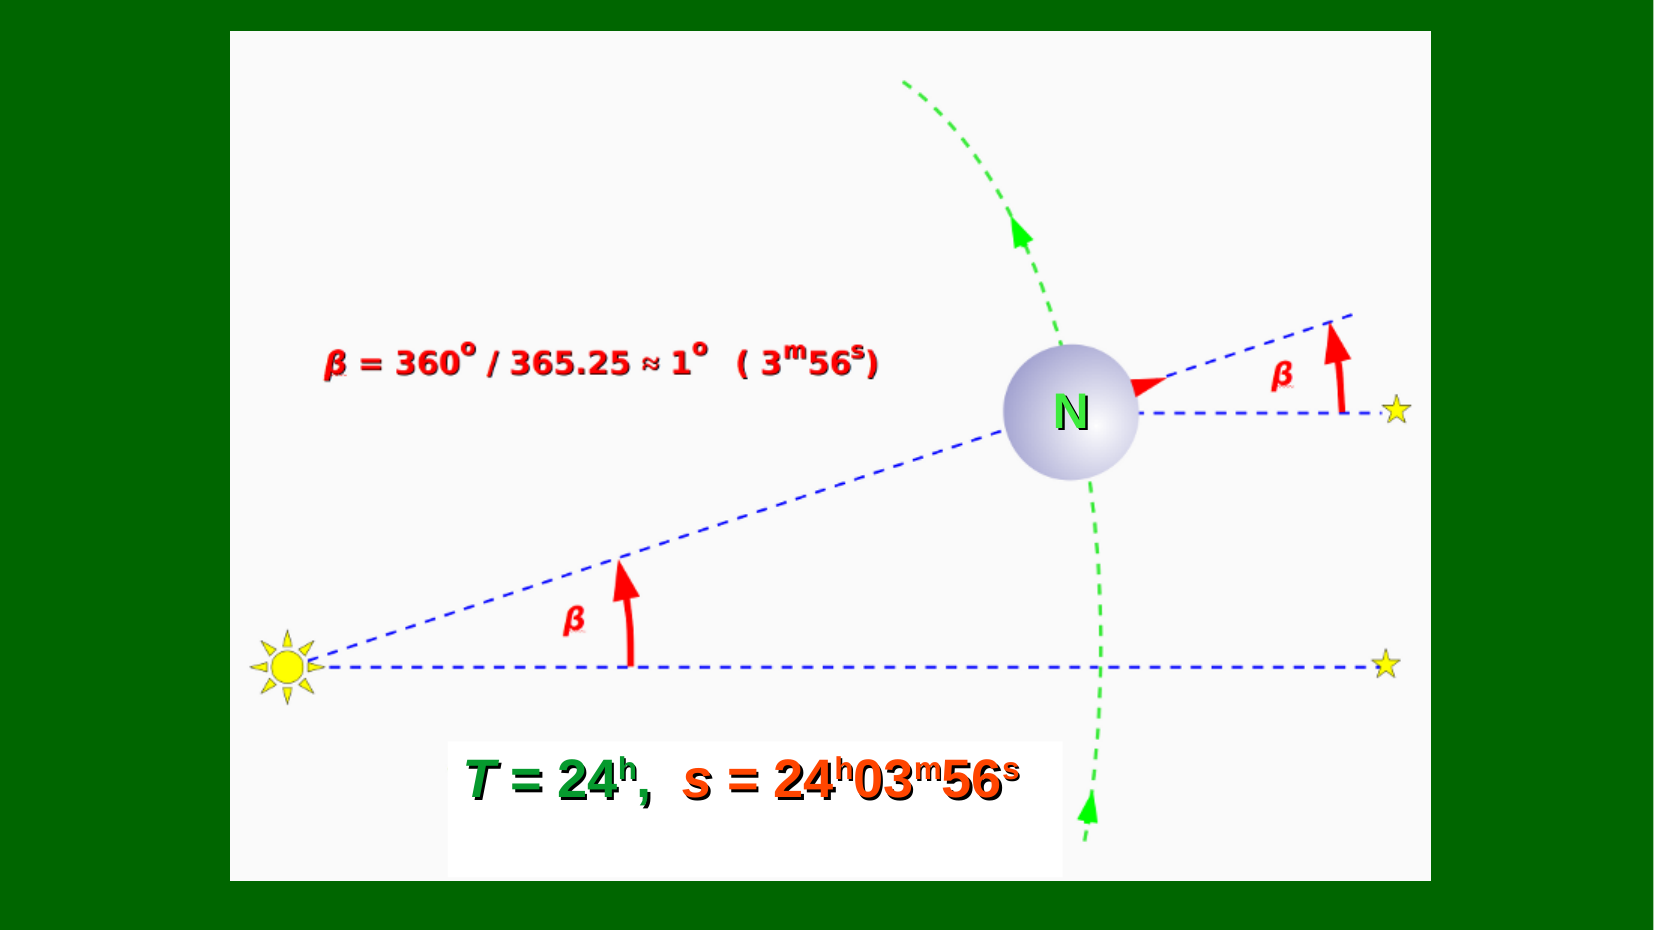

N
T = 24h, s = 24h03m56s